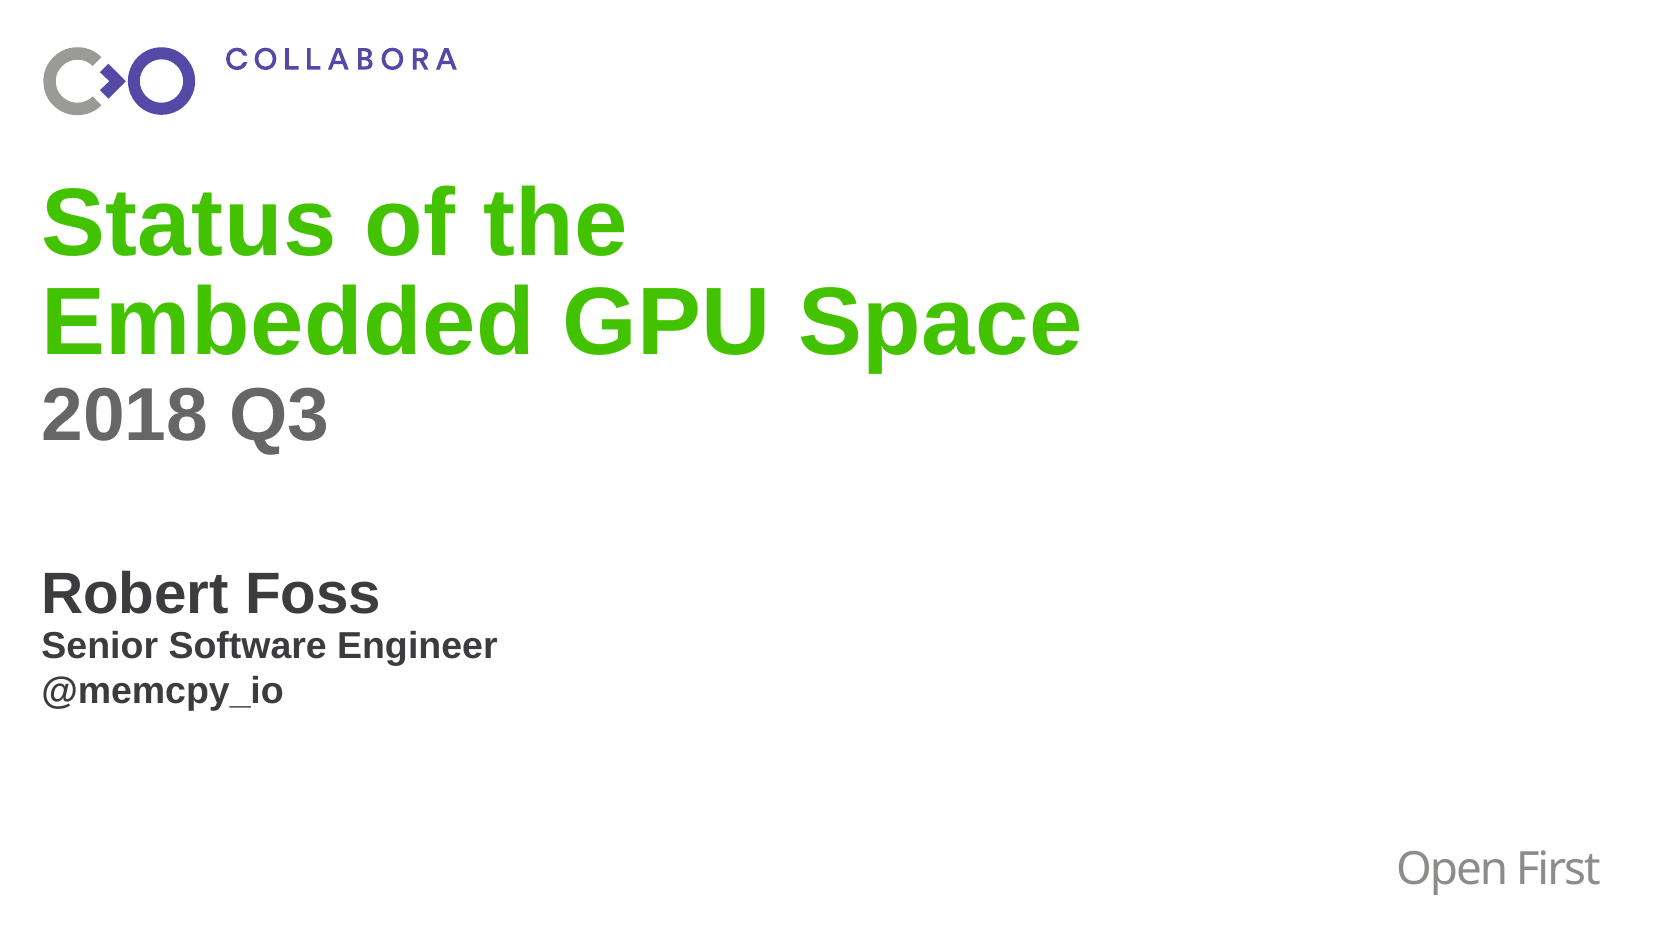

# Status of the Embedded GPU Space
2018 Q3
Robert Foss
Senior Software Engineer
@memcpy_io